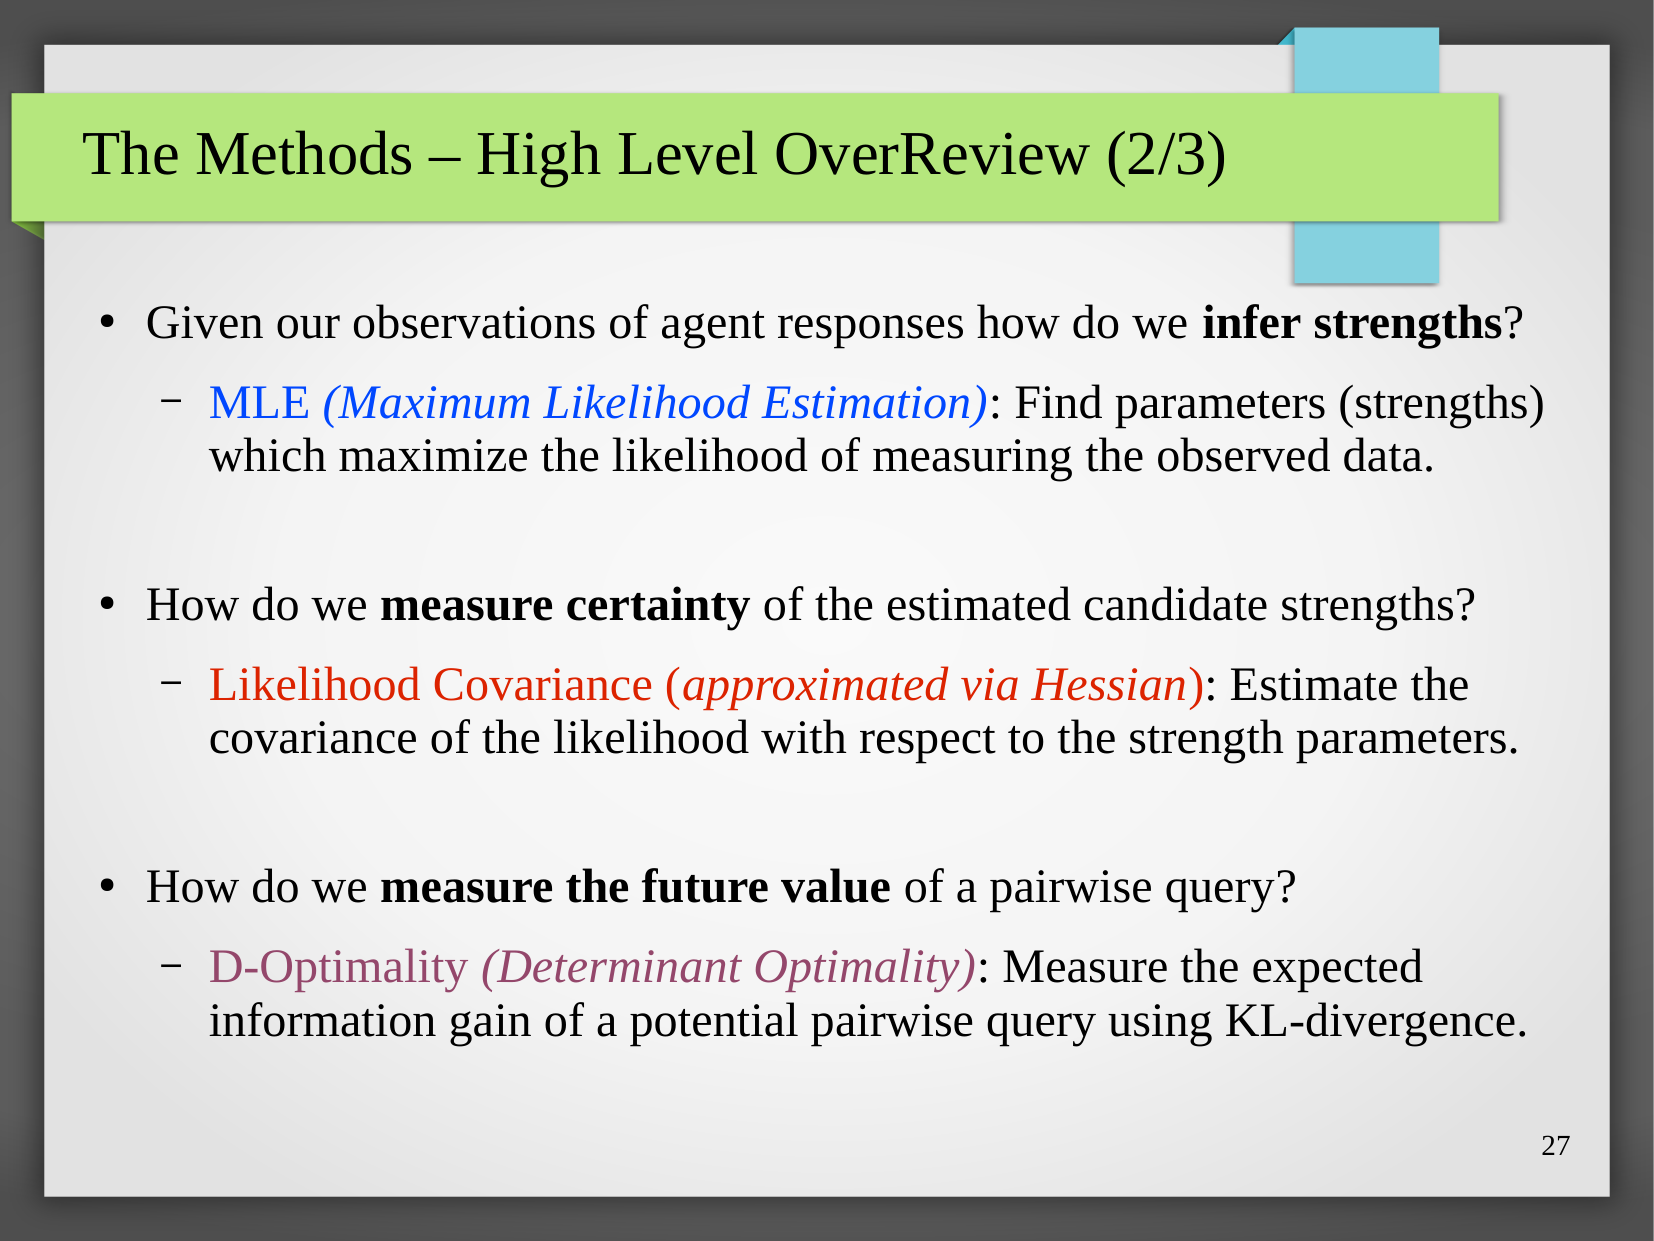

# The Methods – High Level OverReview (2/3)
Given our observations of agent responses how do we infer strengths?
MLE (Maximum Likelihood Estimation): Find parameters (strengths) which maximize the likelihood of measuring the observed data.
How do we measure certainty of the estimated candidate strengths?
Likelihood Covariance (approximated via Hessian): Estimate the covariance of the likelihood with respect to the strength parameters.
How do we measure the future value of a pairwise query?
D-Optimality (Determinant Optimality): Measure the expected information gain of a potential pairwise query using KL-divergence.
27